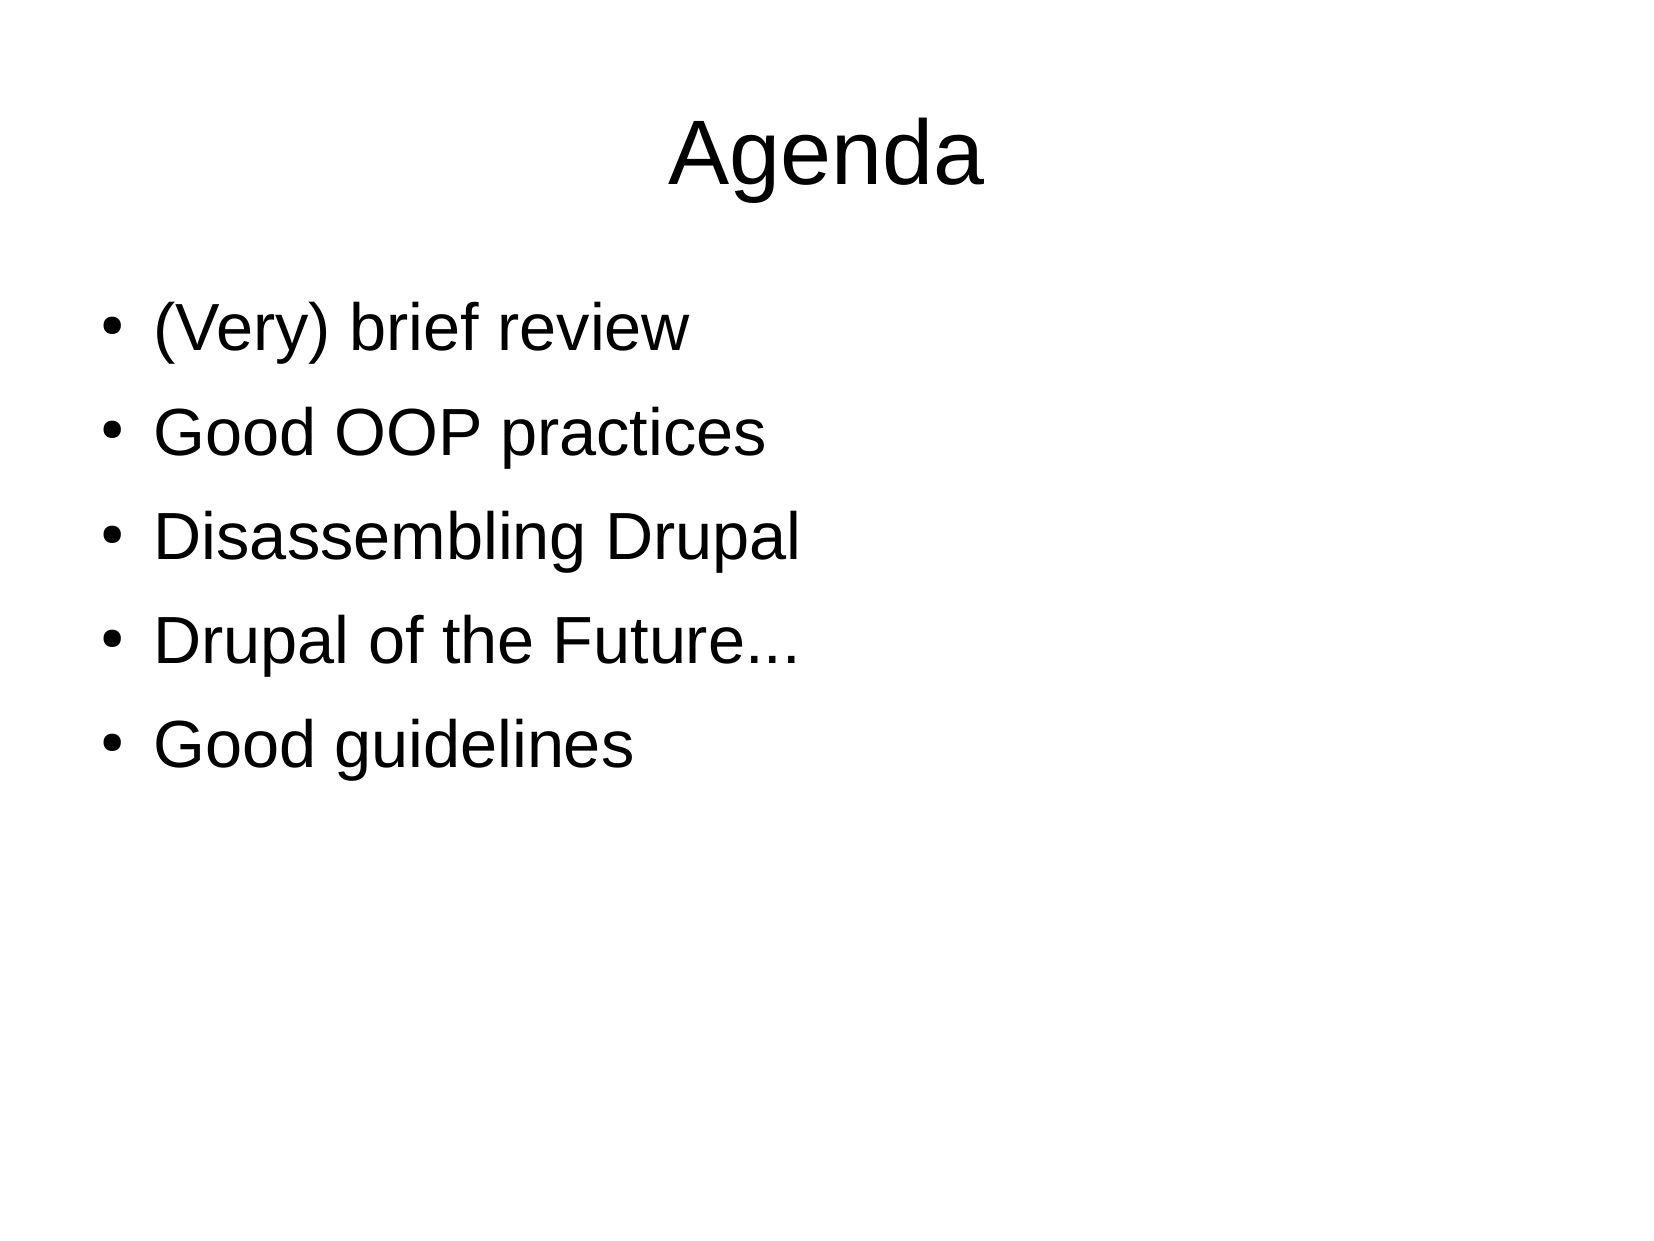

# Agenda
(Very) brief review
Good OOP practices
Disassembling Drupal
Drupal of the Future...
Good guidelines